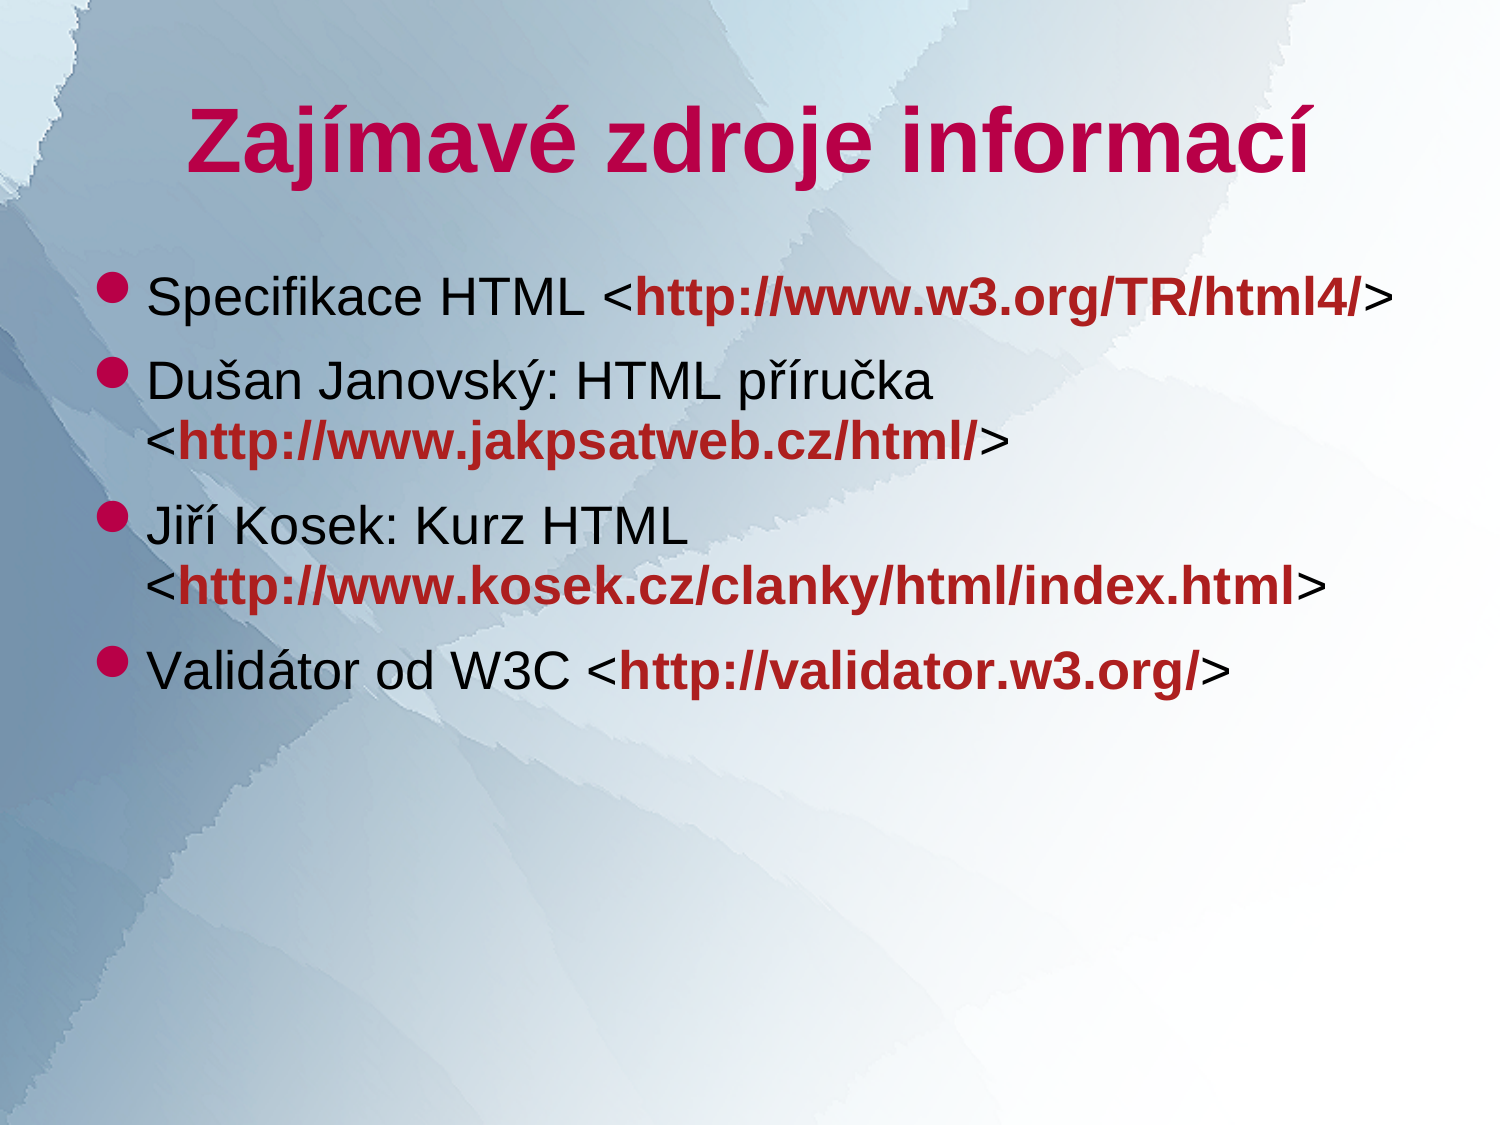

Zajímavé zdroje informací
Specifikace HTML <http://www.w3.org/TR/html4/>
Dušan Janovský: HTML příručka
<http://www.jakpsatweb.cz/html/>
Jiří Kosek: Kurz HTML
<http://www.kosek.cz/clanky/html/index.html>
Validátor od W3C <http://validator.w3.org/>